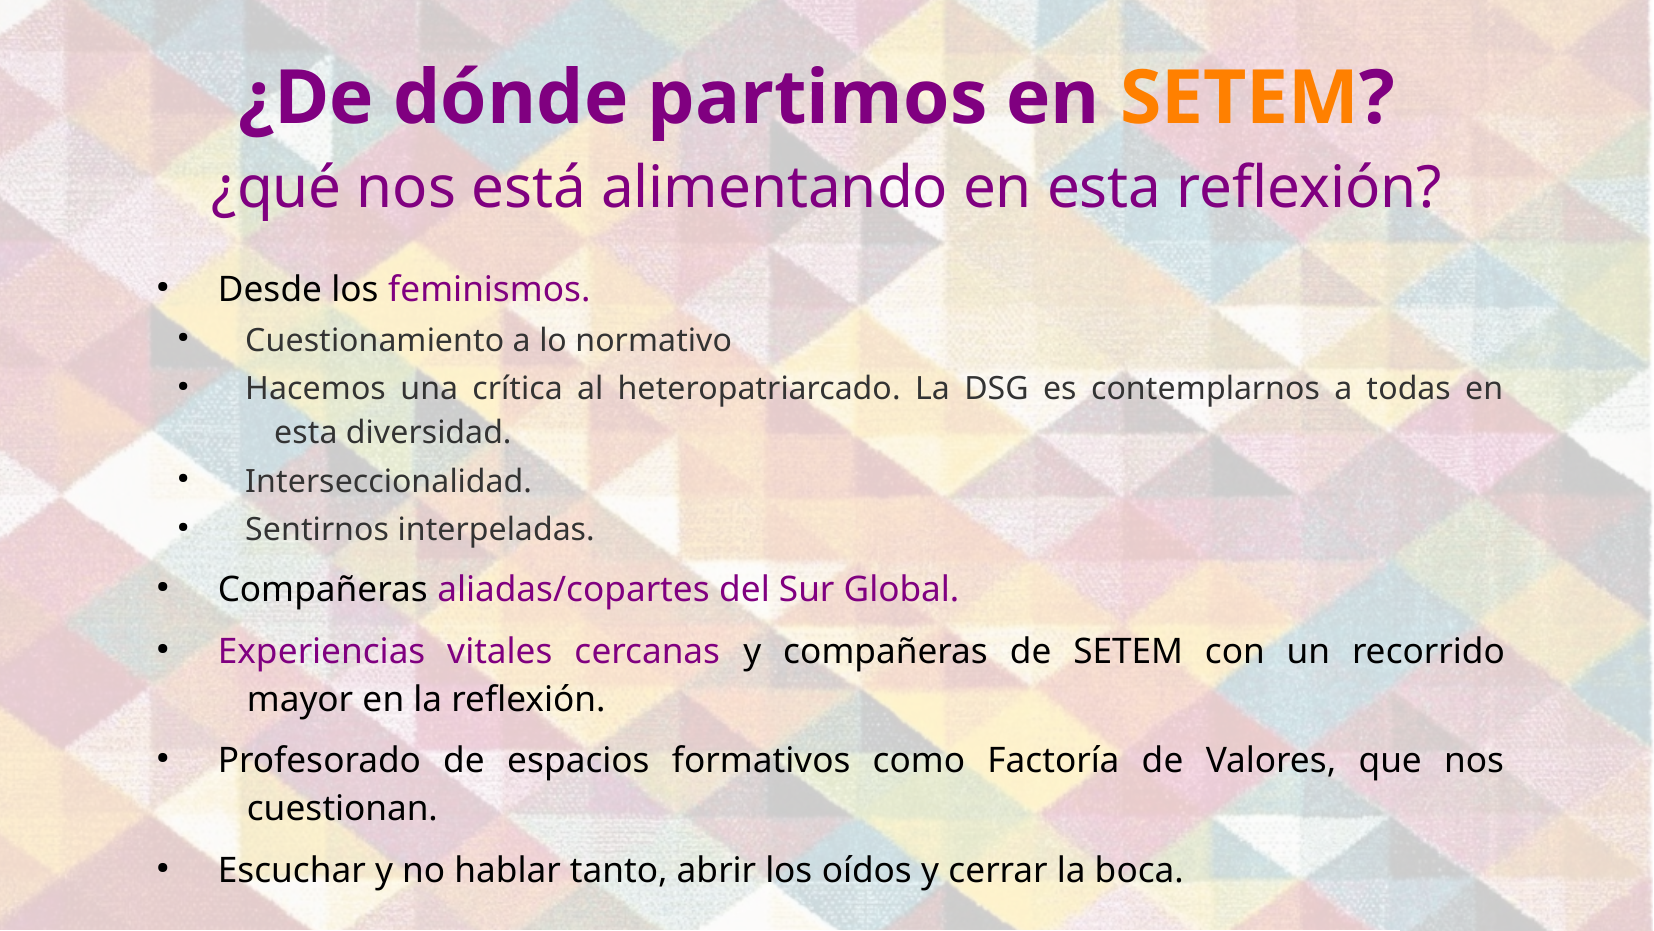

# ¿De dónde partimos en SETEM? ¿qué nos está alimentando en esta reflexión?
Desde los feminismos.
Cuestionamiento a lo normativo
Hacemos una crítica al heteropatriarcado. La DSG es contemplarnos a todas en esta diversidad.
Interseccionalidad.
Sentirnos interpeladas.
Compañeras aliadas/copartes del Sur Global.
Experiencias vitales cercanas y compañeras de SETEM con un recorrido mayor en la reflexión.
Profesorado de espacios formativos como Factoría de Valores, que nos cuestionan.
Escuchar y no hablar tanto, abrir los oídos y cerrar la boca.